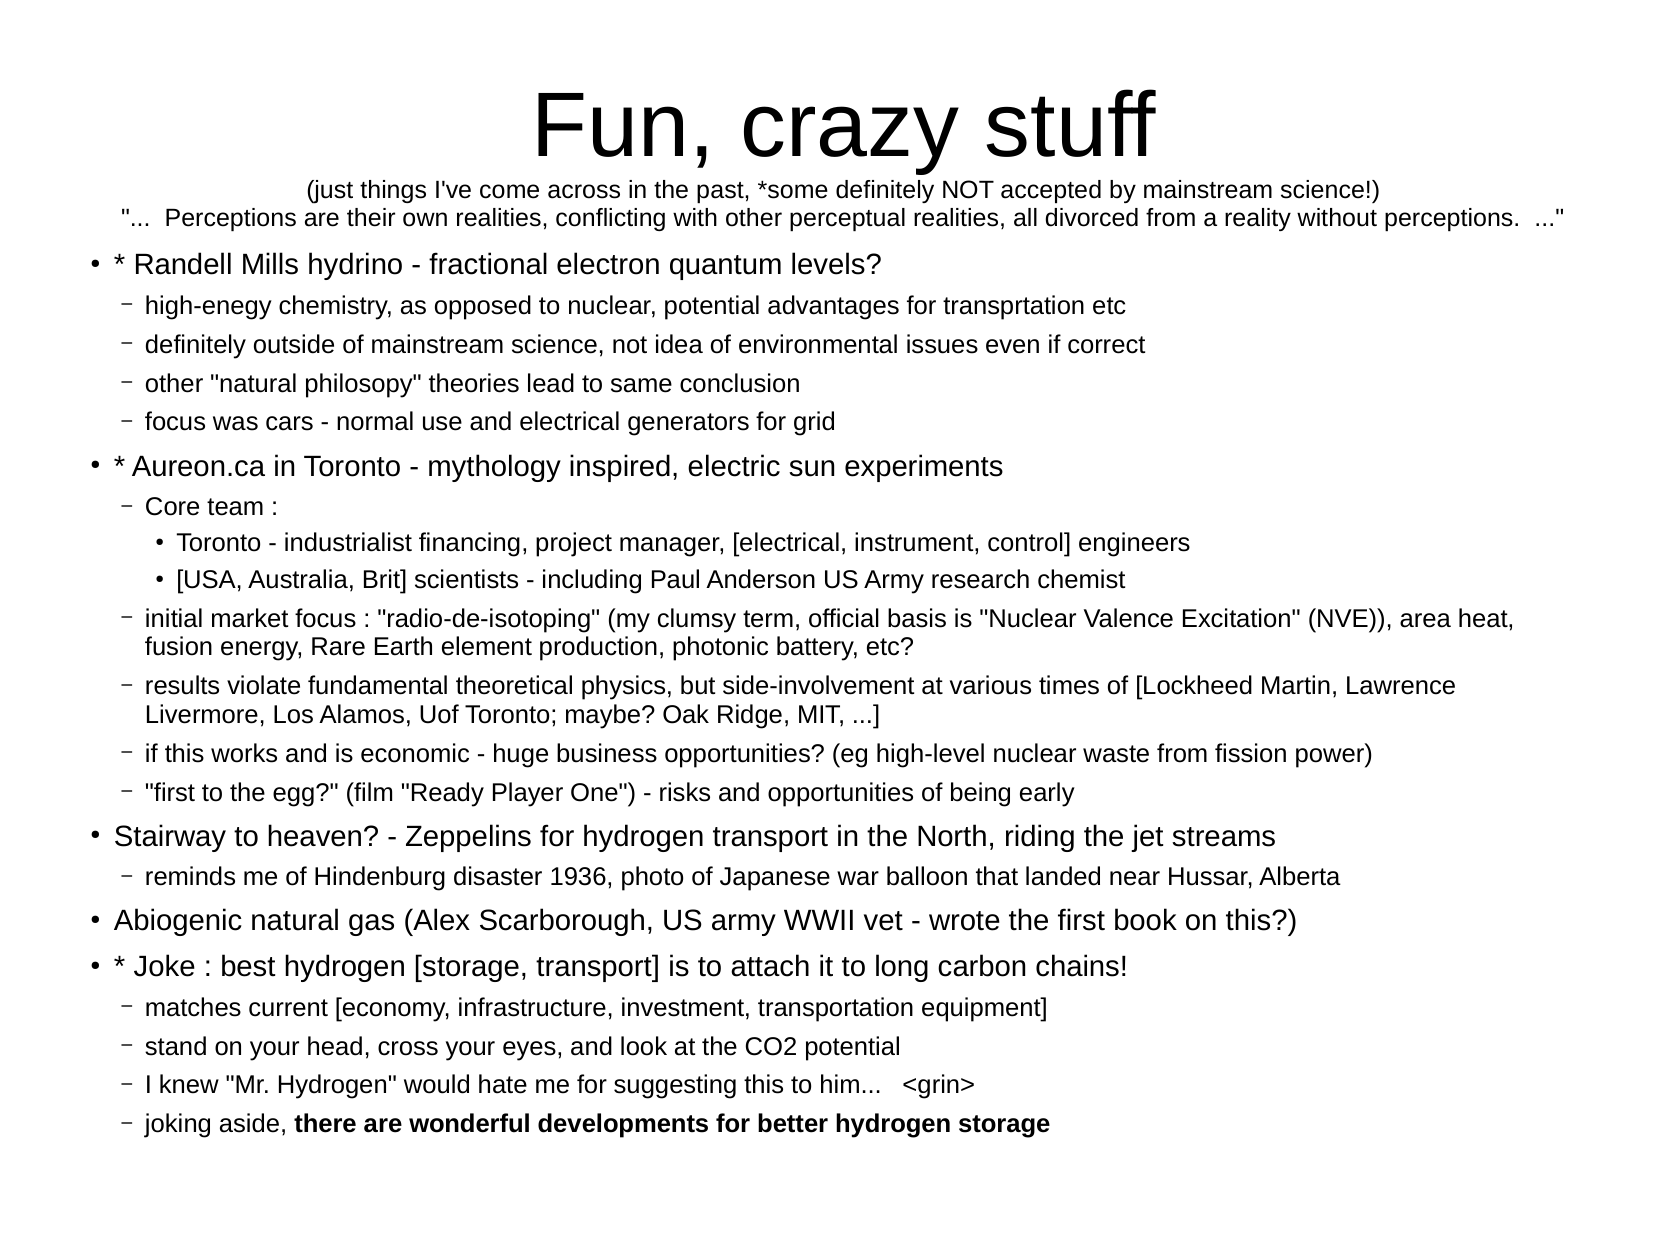

# Fun, crazy stuff (just things I've come across in the past, *some definitely NOT accepted by mainstream science!) "... Perceptions are their own realities, conflicting with other perceptual realities, all divorced from a reality without perceptions. ..."
* Randell Mills hydrino - fractional electron quantum levels?
high-enegy chemistry, as opposed to nuclear, potential advantages for transprtation etc
definitely outside of mainstream science, not idea of environmental issues even if correct
other "natural philosopy" theories lead to same conclusion
focus was cars - normal use and electrical generators for grid
* Aureon.ca in Toronto - mythology inspired, electric sun experiments
Core team :
Toronto - industrialist financing, project manager, [electrical, instrument, control] engineers
[USA, Australia, Brit] scientists - including Paul Anderson US Army research chemist
initial market focus : "radio-de-isotoping" (my clumsy term, official basis is "Nuclear Valence Excitation" (NVE)), area heat, fusion energy, Rare Earth element production, photonic battery, etc?
results violate fundamental theoretical physics, but side-involvement at various times of [Lockheed Martin, Lawrence Livermore, Los Alamos, Uof Toronto; maybe? Oak Ridge, MIT, ...]
if this works and is economic - huge business opportunities? (eg high-level nuclear waste from fission power)
"first to the egg?" (film "Ready Player One") - risks and opportunities of being early
Stairway to heaven? - Zeppelins for hydrogen transport in the North, riding the jet streams
reminds me of Hindenburg disaster 1936, photo of Japanese war balloon that landed near Hussar, Alberta
Abiogenic natural gas (Alex Scarborough, US army WWII vet - wrote the first book on this?)
* Joke : best hydrogen [storage, transport] is to attach it to long carbon chains!
matches current [economy, infrastructure, investment, transportation equipment]
stand on your head, cross your eyes, and look at the CO2 potential
I knew "Mr. Hydrogen" would hate me for suggesting this to him... <grin>
joking aside, there are wonderful developments for better hydrogen storage